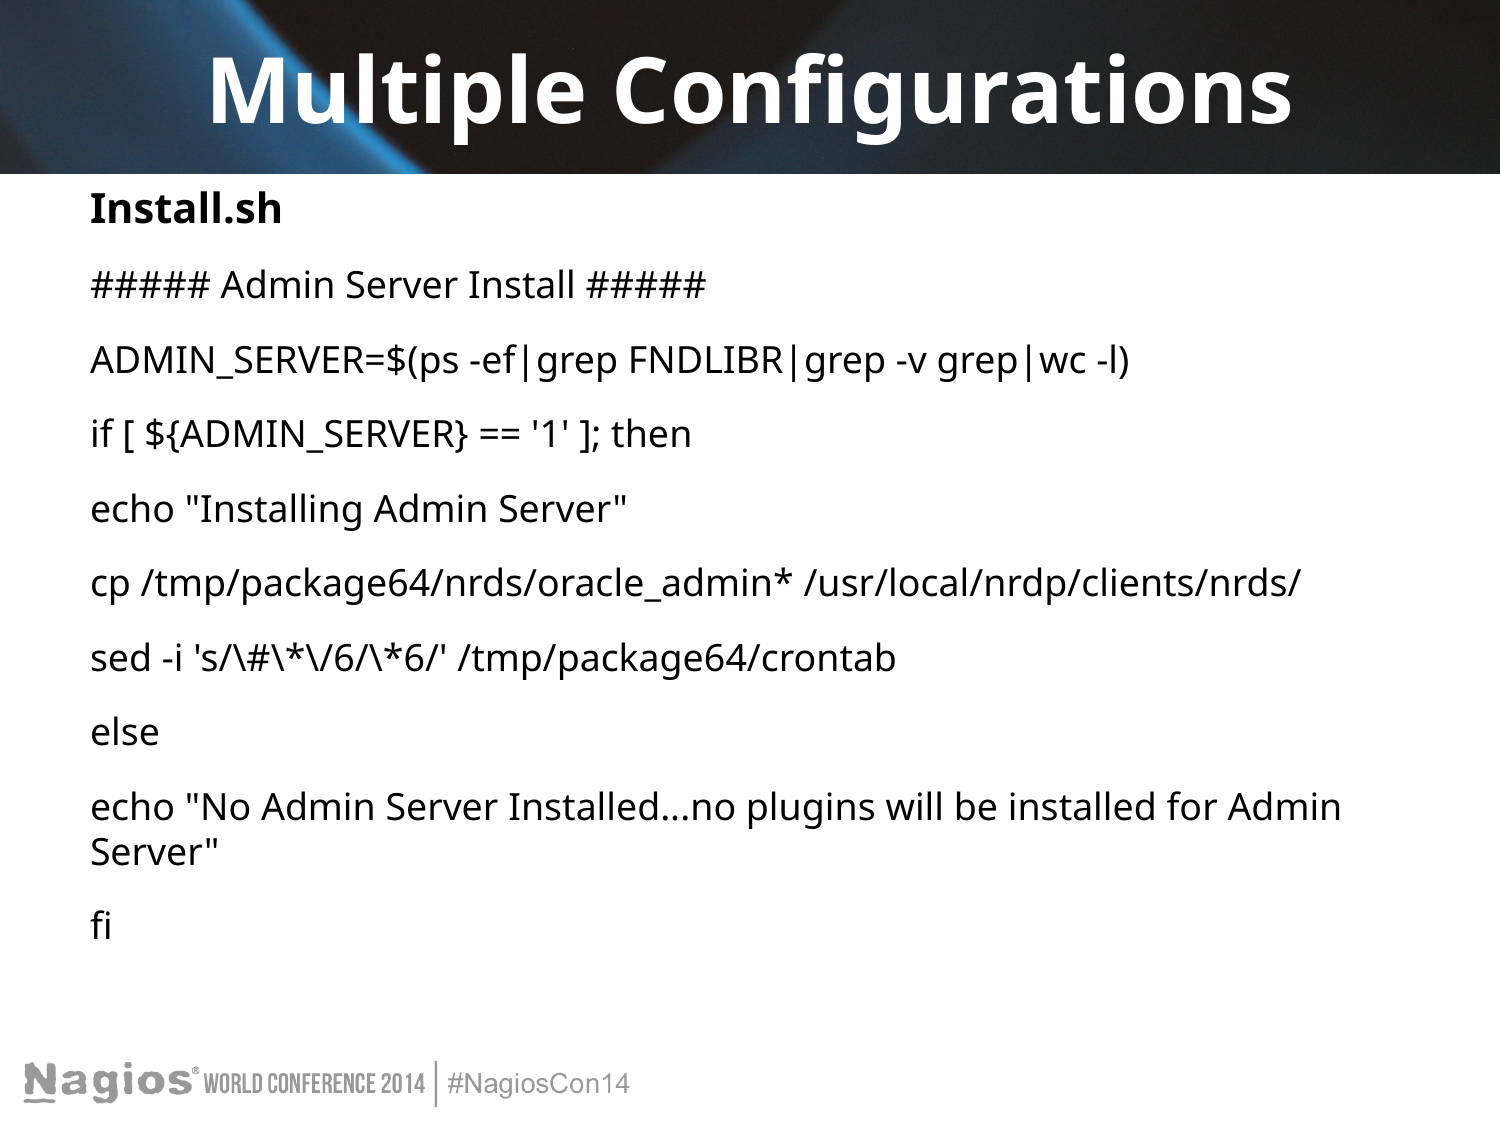

# Multiple Configurations
Install.sh
##### Admin Server Install #####
ADMIN_SERVER=$(ps -ef|grep FNDLIBR|grep -v grep|wc -l)
if [ ${ADMIN_SERVER} == '1' ]; then
echo "Installing Admin Server"
cp /tmp/package64/nrds/oracle_admin* /usr/local/nrdp/clients/nrds/
sed -i 's/\#\*\/6/\*6/' /tmp/package64/crontab
else
echo "No Admin Server Installed...no plugins will be installed for Admin Server"
fi